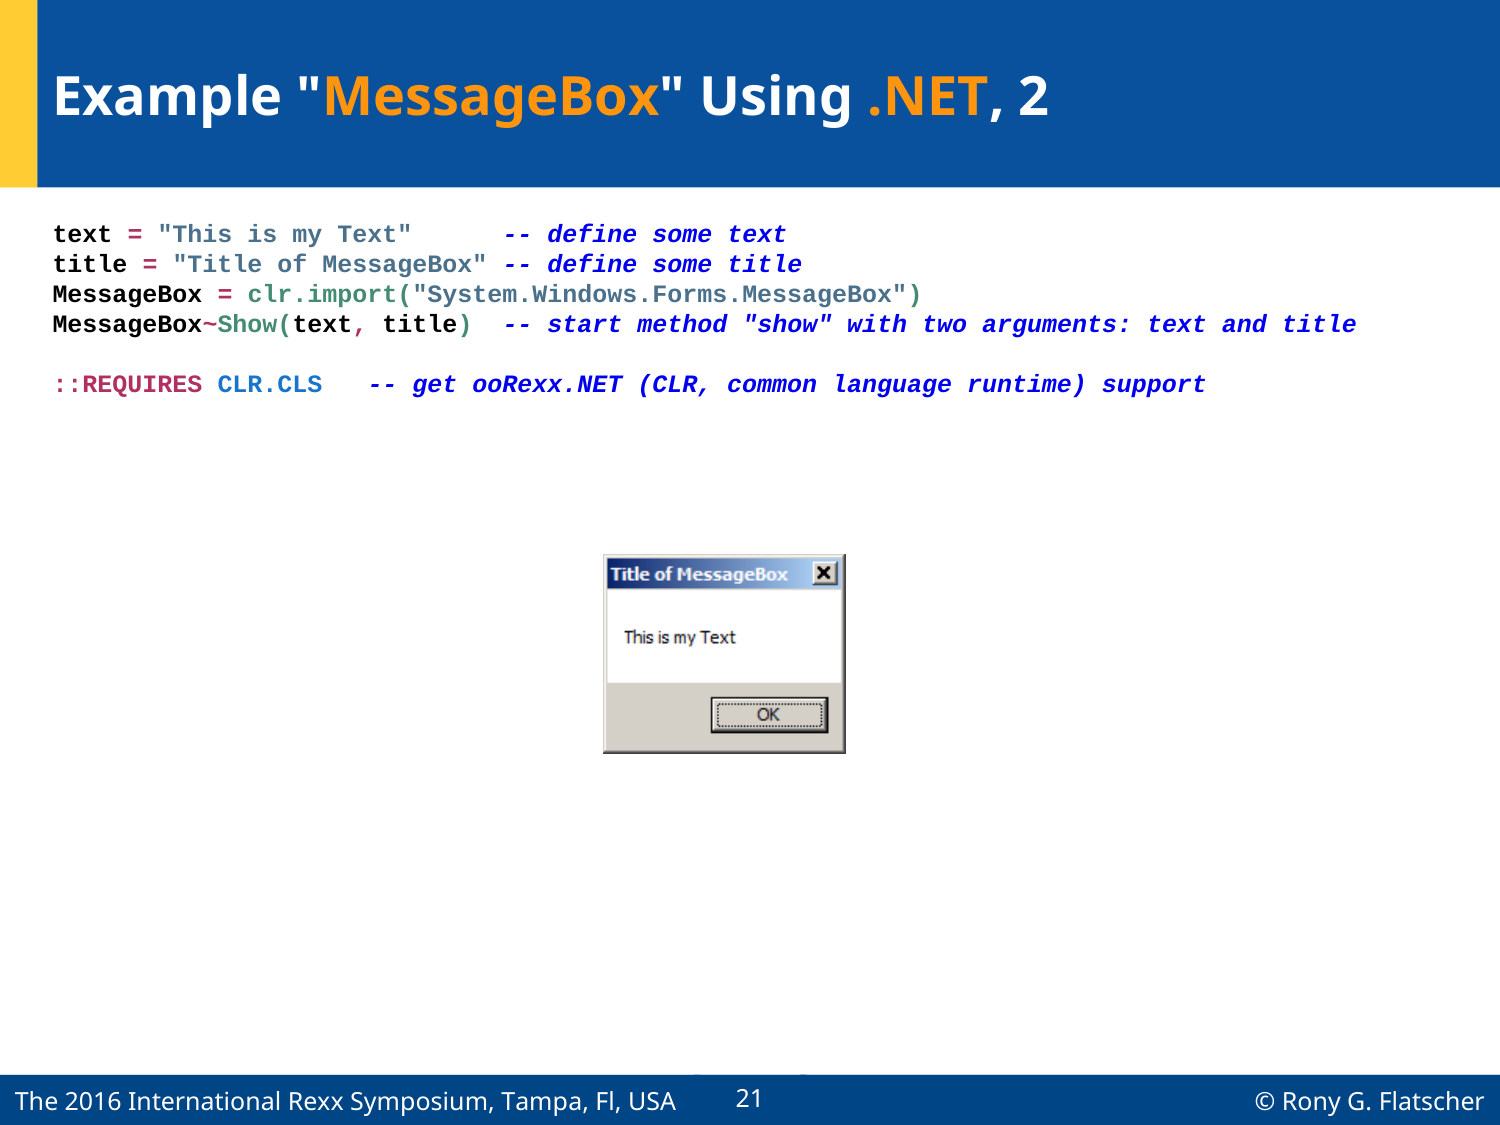

# Example "MessageBox" Using .NET, 2
text = "This is my Text" -- define some text
title = "Title of MessageBox" -- define some title
MessageBox = clr.import("System.Windows.Forms.MessageBox")
MessageBox~Show(text, title) -- start method "show" with two arguments: text and title
::REQUIRES CLR.CLS -- get ooRexx.NET (CLR, common language runtime) support